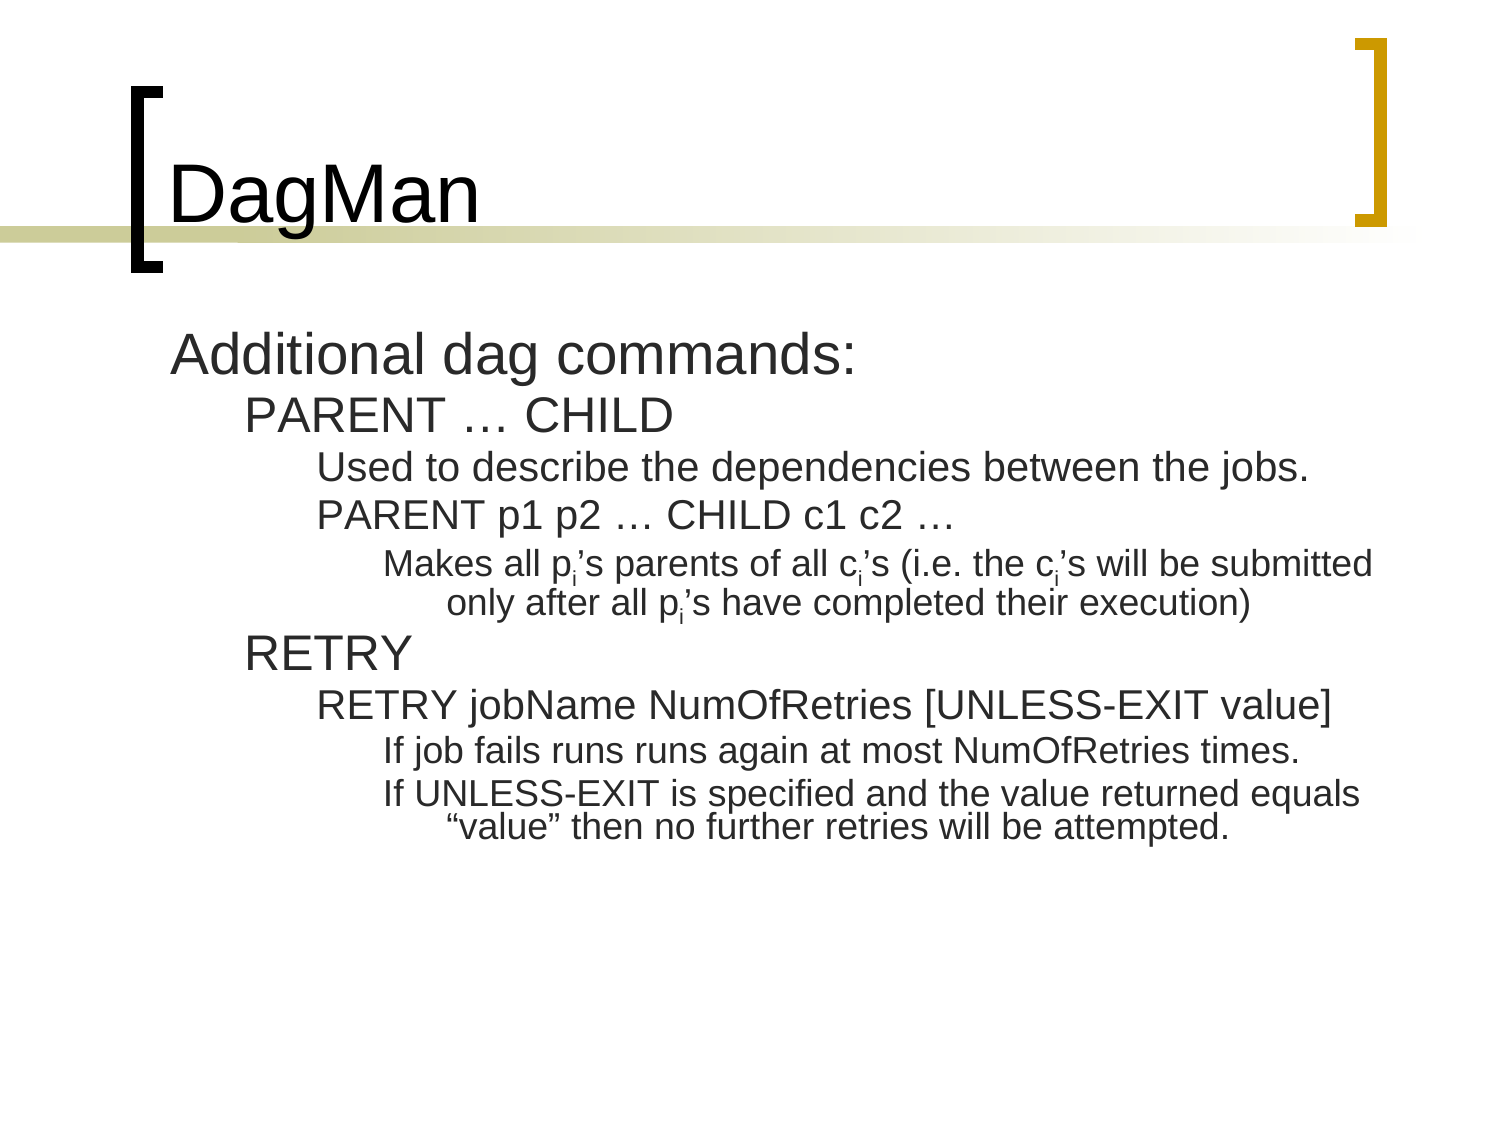

# DagMan
Additional dag commands:
PARENT … CHILD
Used to describe the dependencies between the jobs.
PARENT p1 p2 … CHILD c1 c2 …
Makes all pi’s parents of all ci’s (i.e. the ci’s will be submitted only after all pi’s have completed their execution)
RETRY
RETRY jobName NumOfRetries [UNLESS-EXIT value]
If job fails runs runs again at most NumOfRetries times.
If UNLESS-EXIT is specified and the value returned equals “value” then no further retries will be attempted.